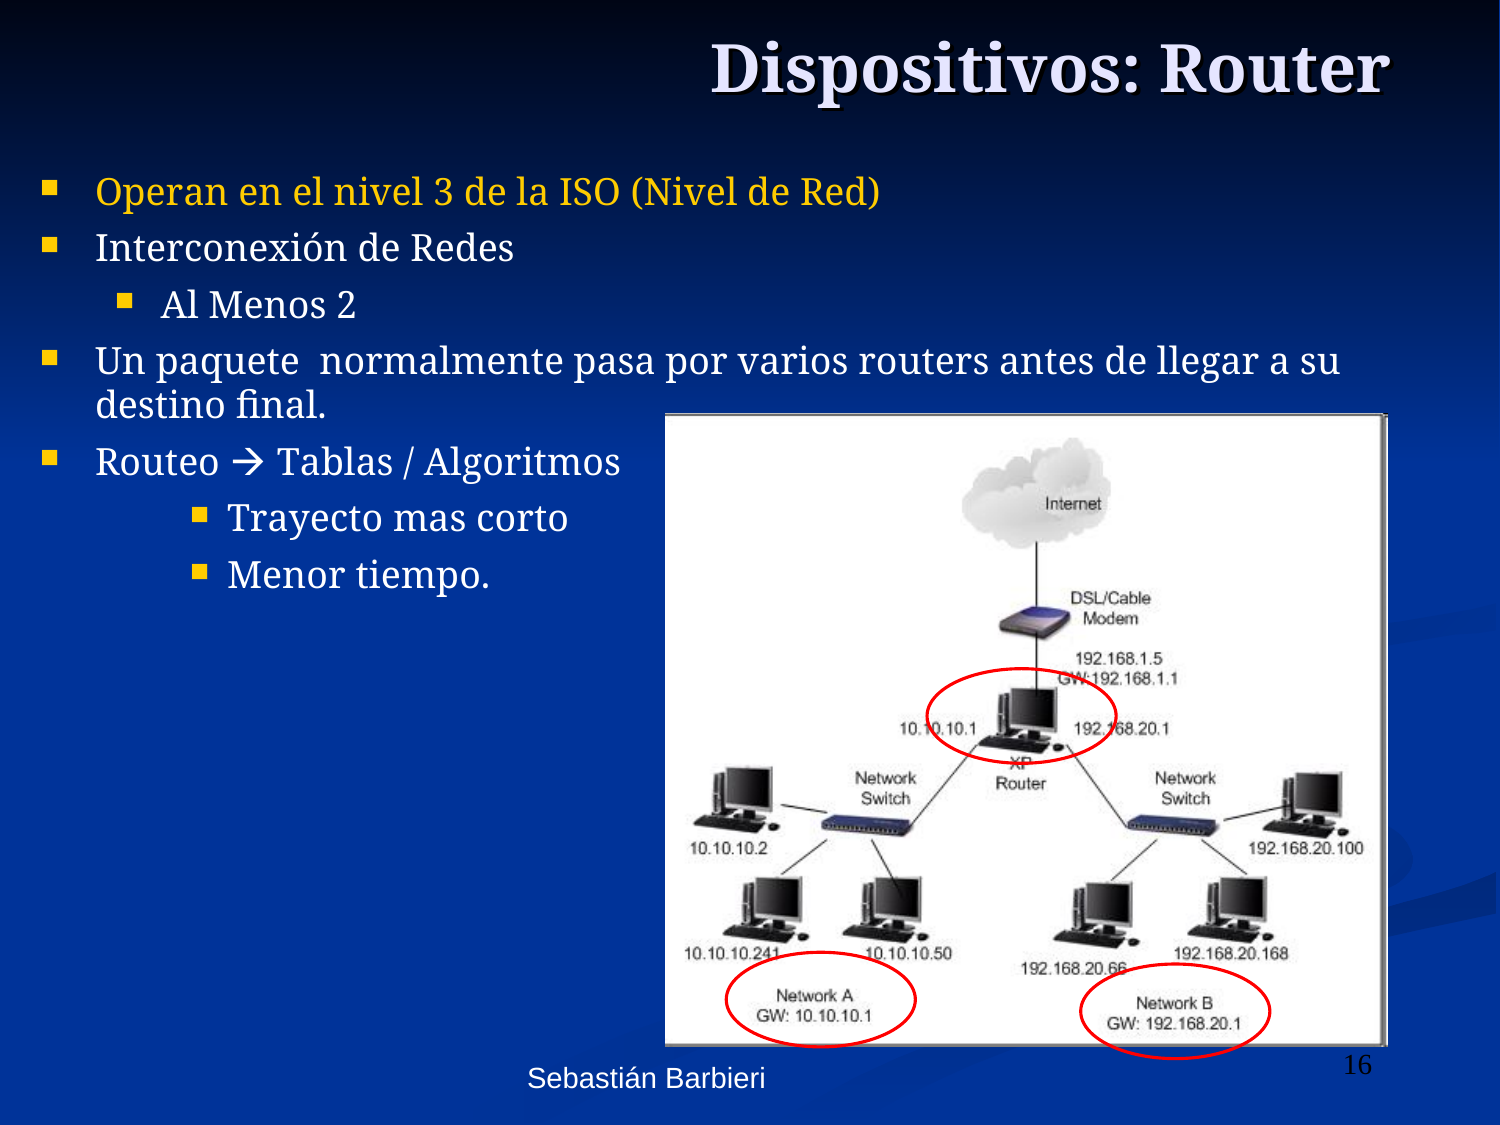

Dispositivos: Router
Operan en el nivel 3 de la ISO (Nivel de Red)
Interconexión de Redes
Al Menos 2
Un paquete normalmente pasa por varios routers antes de llegar a su destino final.
Routeo  Tablas / Algoritmos
Trayecto mas corto
Menor tiempo.